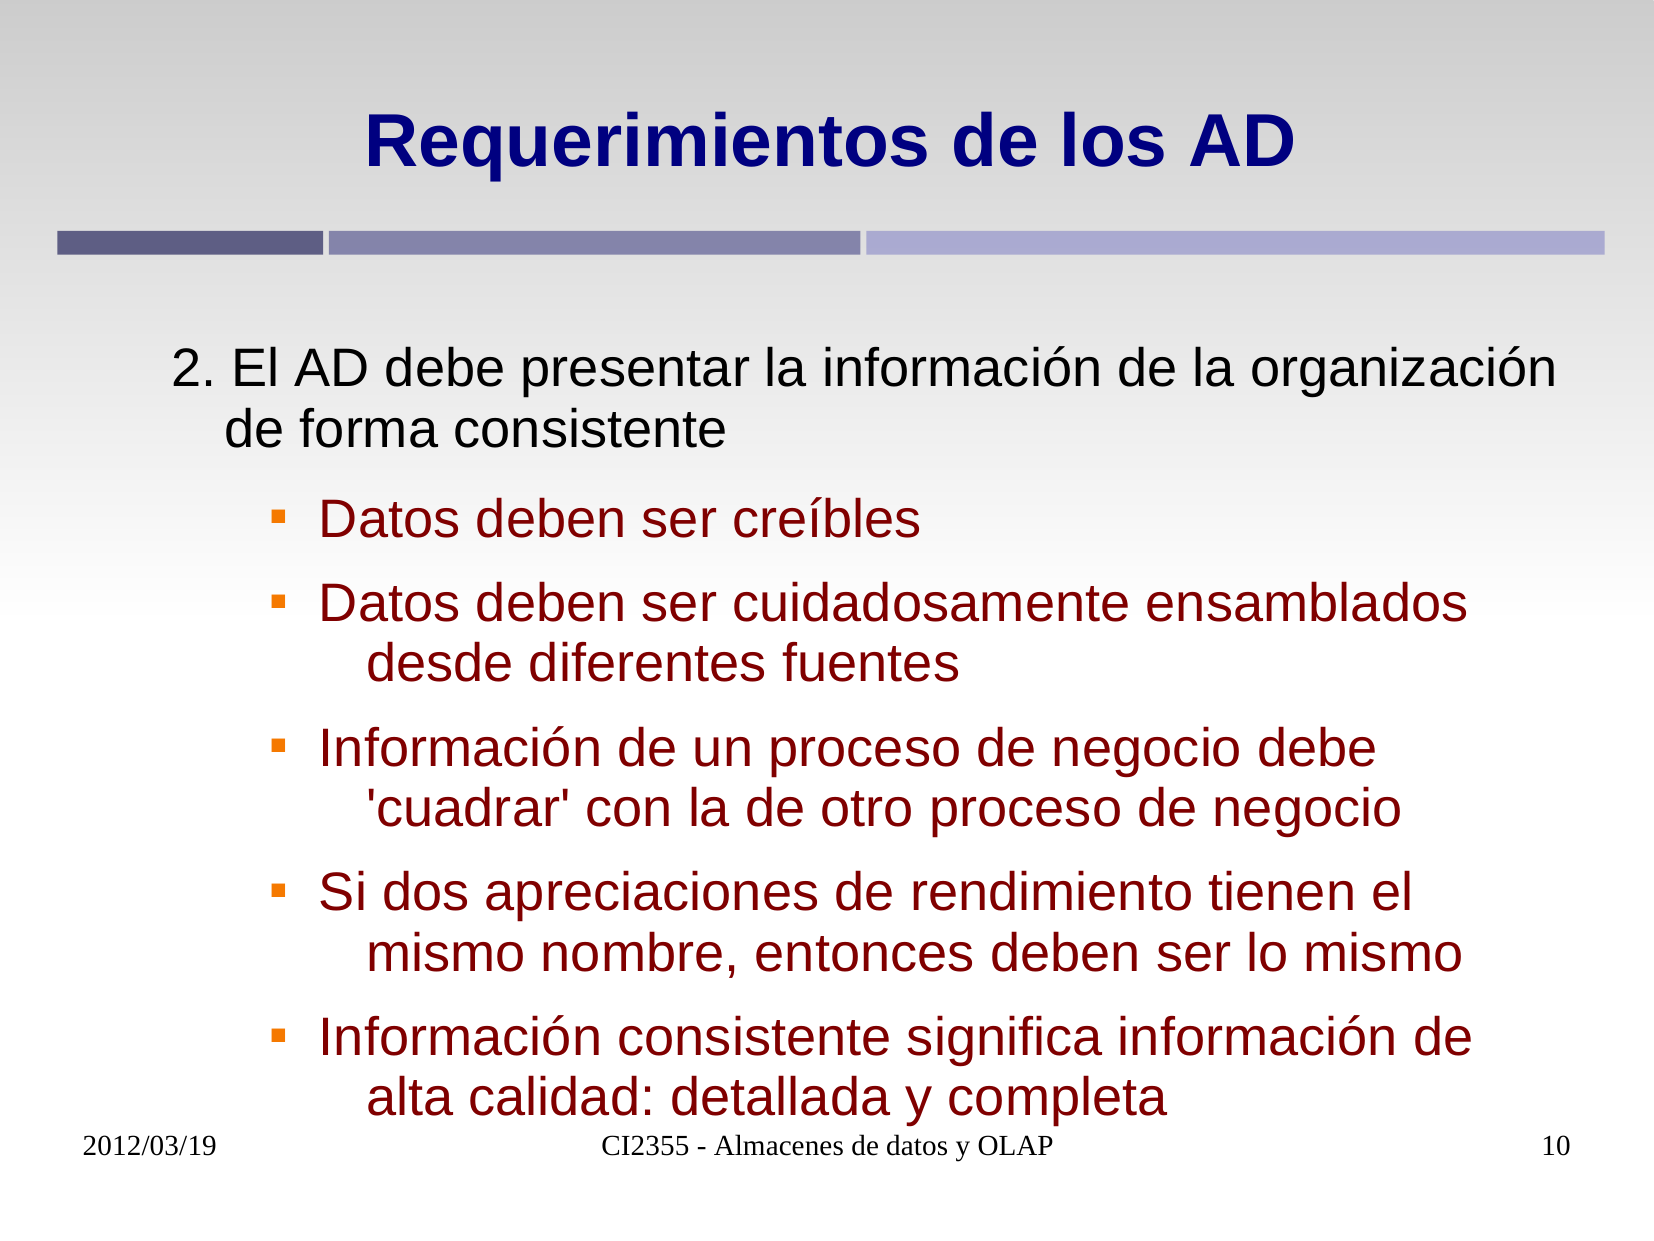

# Requerimientos de los AD
2. El AD debe presentar la información de la organización de forma consistente
Datos deben ser creíbles
Datos deben ser cuidadosamente ensamblados desde diferentes fuentes
Información de un proceso de negocio debe 'cuadrar' con la de otro proceso de negocio
Si dos apreciaciones de rendimiento tienen el mismo nombre, entonces deben ser lo mismo
Información consistente significa información de alta calidad: detallada y completa
2012/03/19
CI2355 - Almacenes de datos y OLAP
10